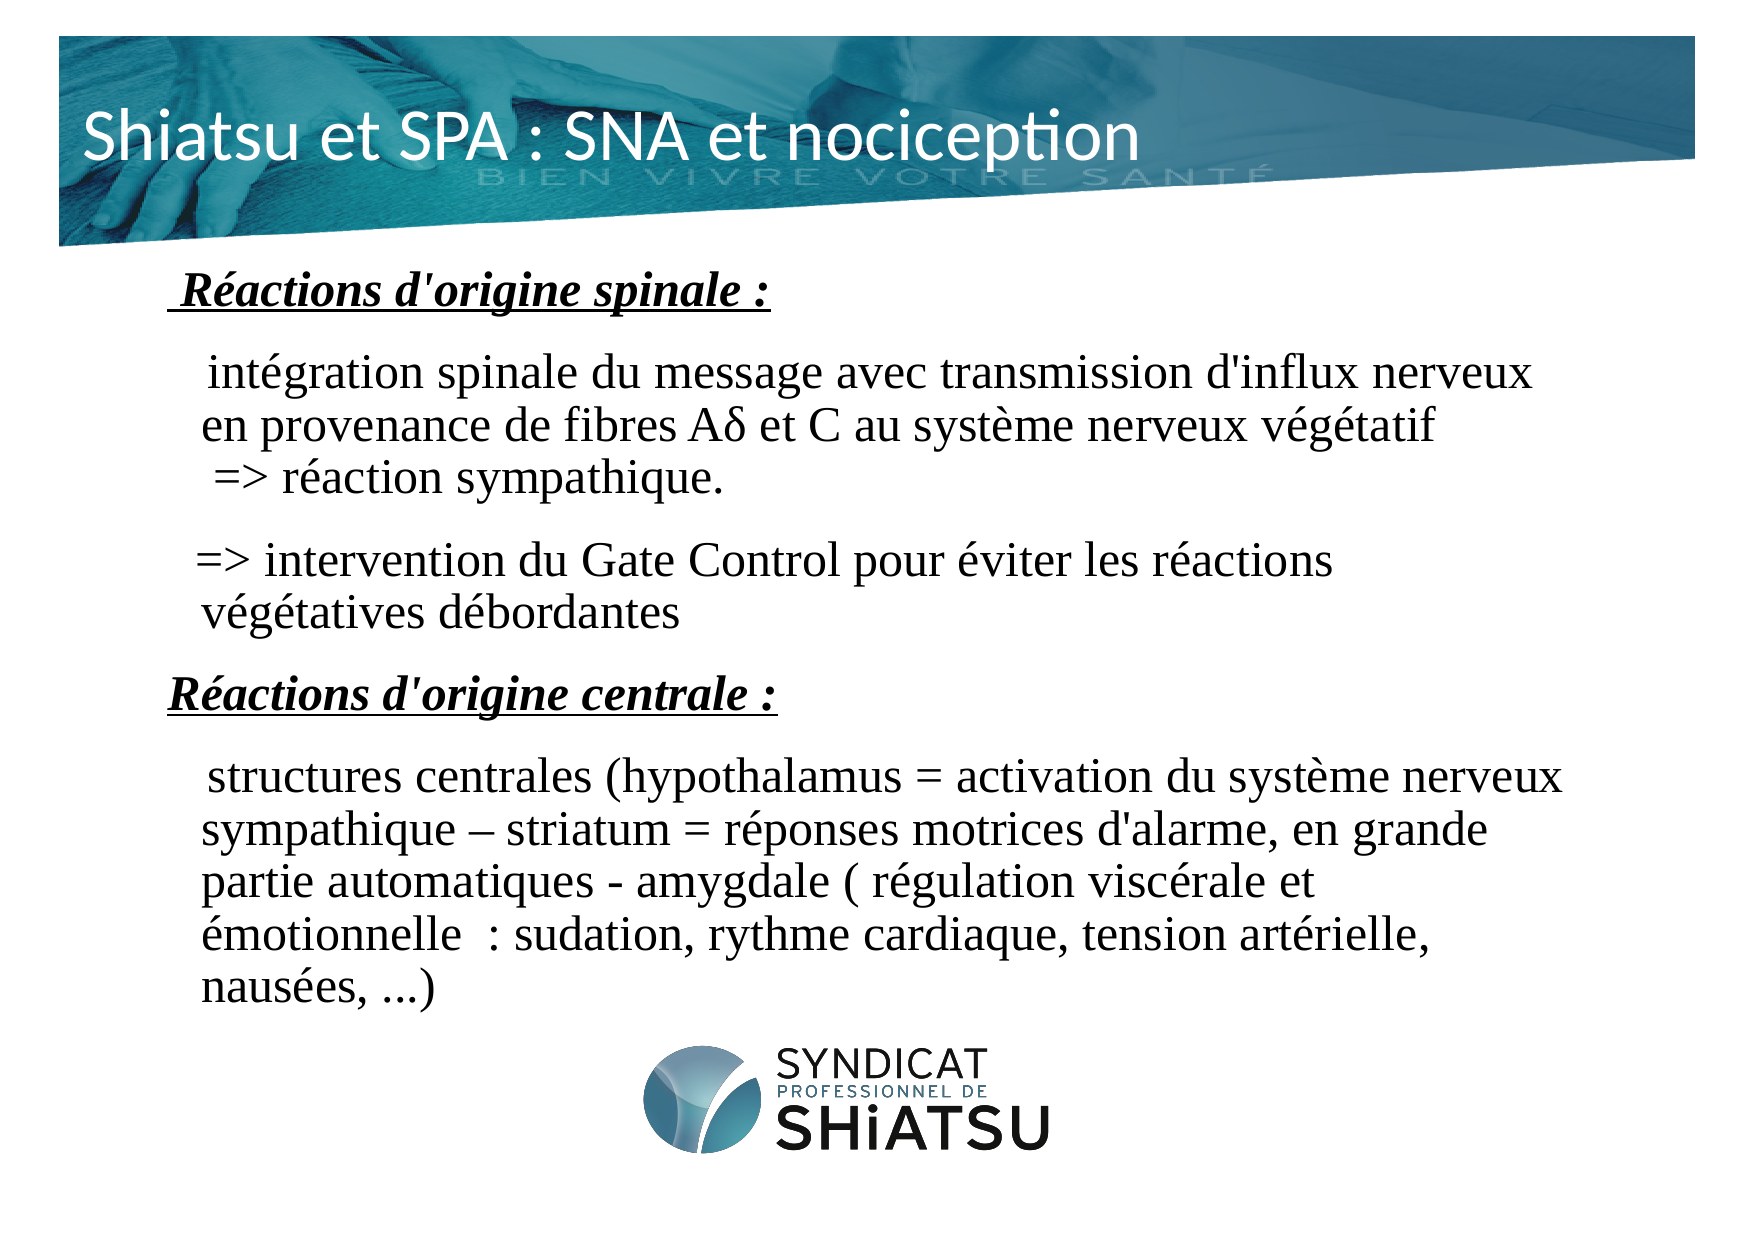

# Shiatsu et SPA : SNA et nociception
 Réactions d'origine spinale :
 intégration spinale du message avec transmission d'influx nerveux en provenance de fibres Aδ et C au système nerveux végétatif => réaction sympathique.
 => intervention du Gate Control pour éviter les réactions végétatives débordantes
Réactions d'origine centrale :
 structures centrales (hypothalamus = activation du système nerveux sympathique – striatum = réponses motrices d'alarme, en grande partie automatiques - amygdale ( régulation viscérale et émotionnelle  : sudation, rythme cardiaque, tension artérielle, nausées, ...)